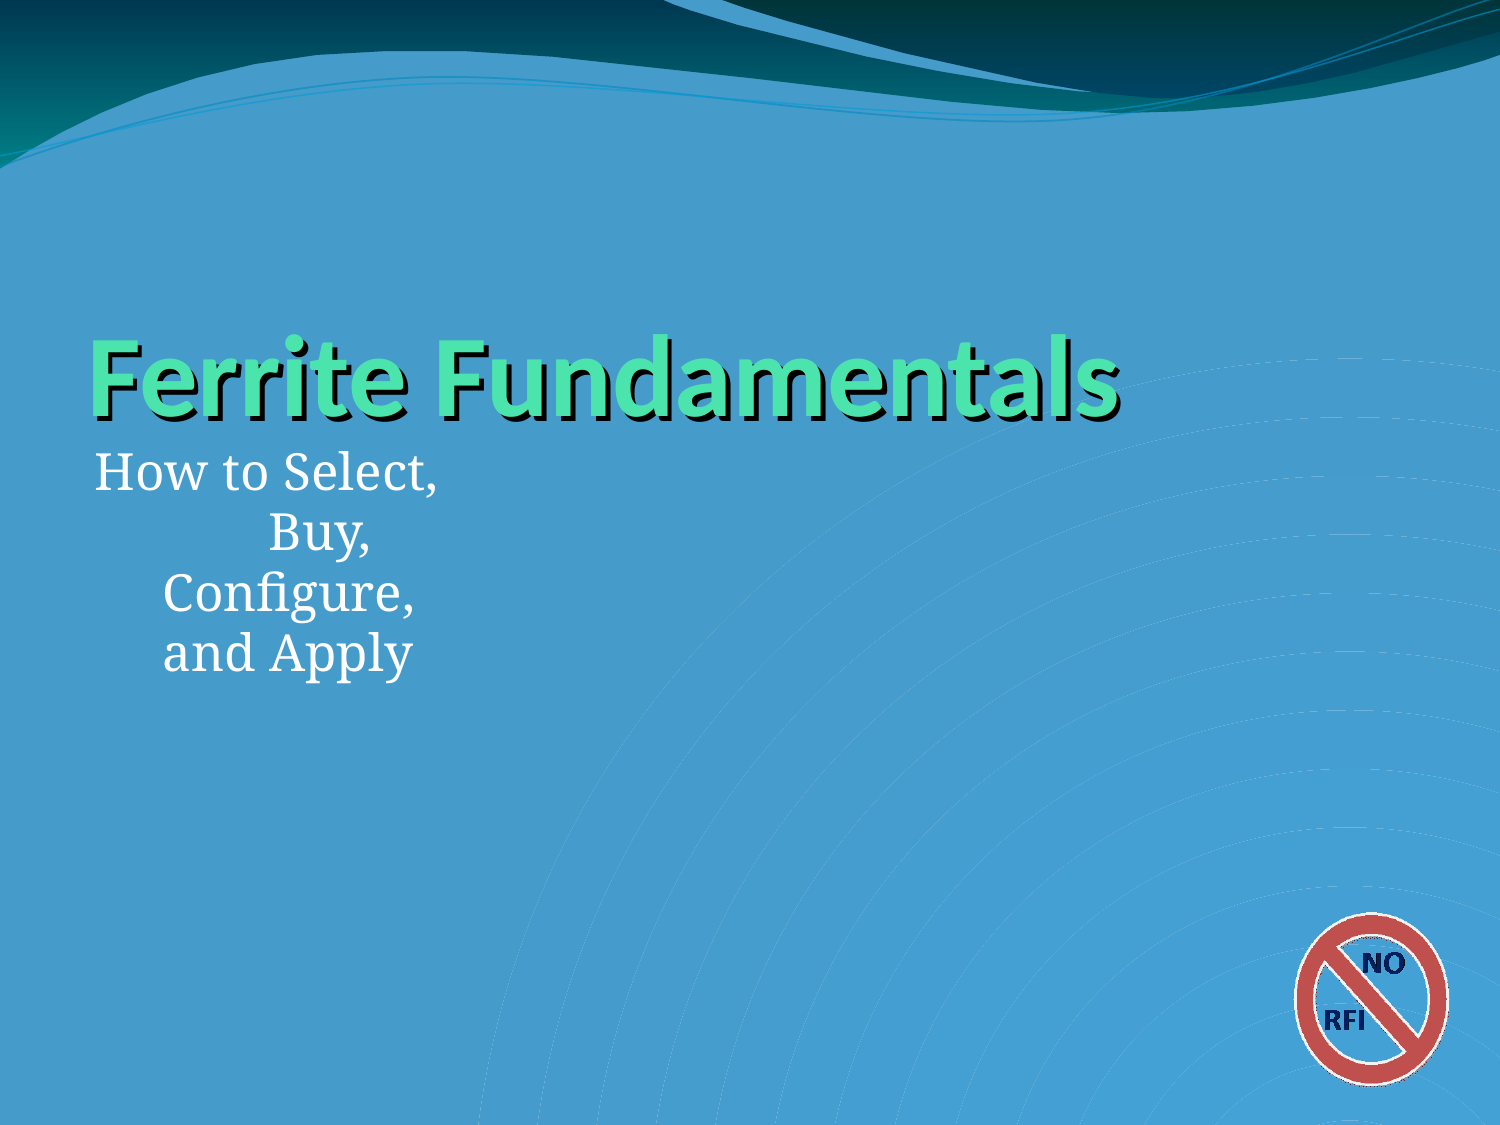

# Ferrite Fundamentals
How to Select,
		 Buy,
				Configure,
						and Apply